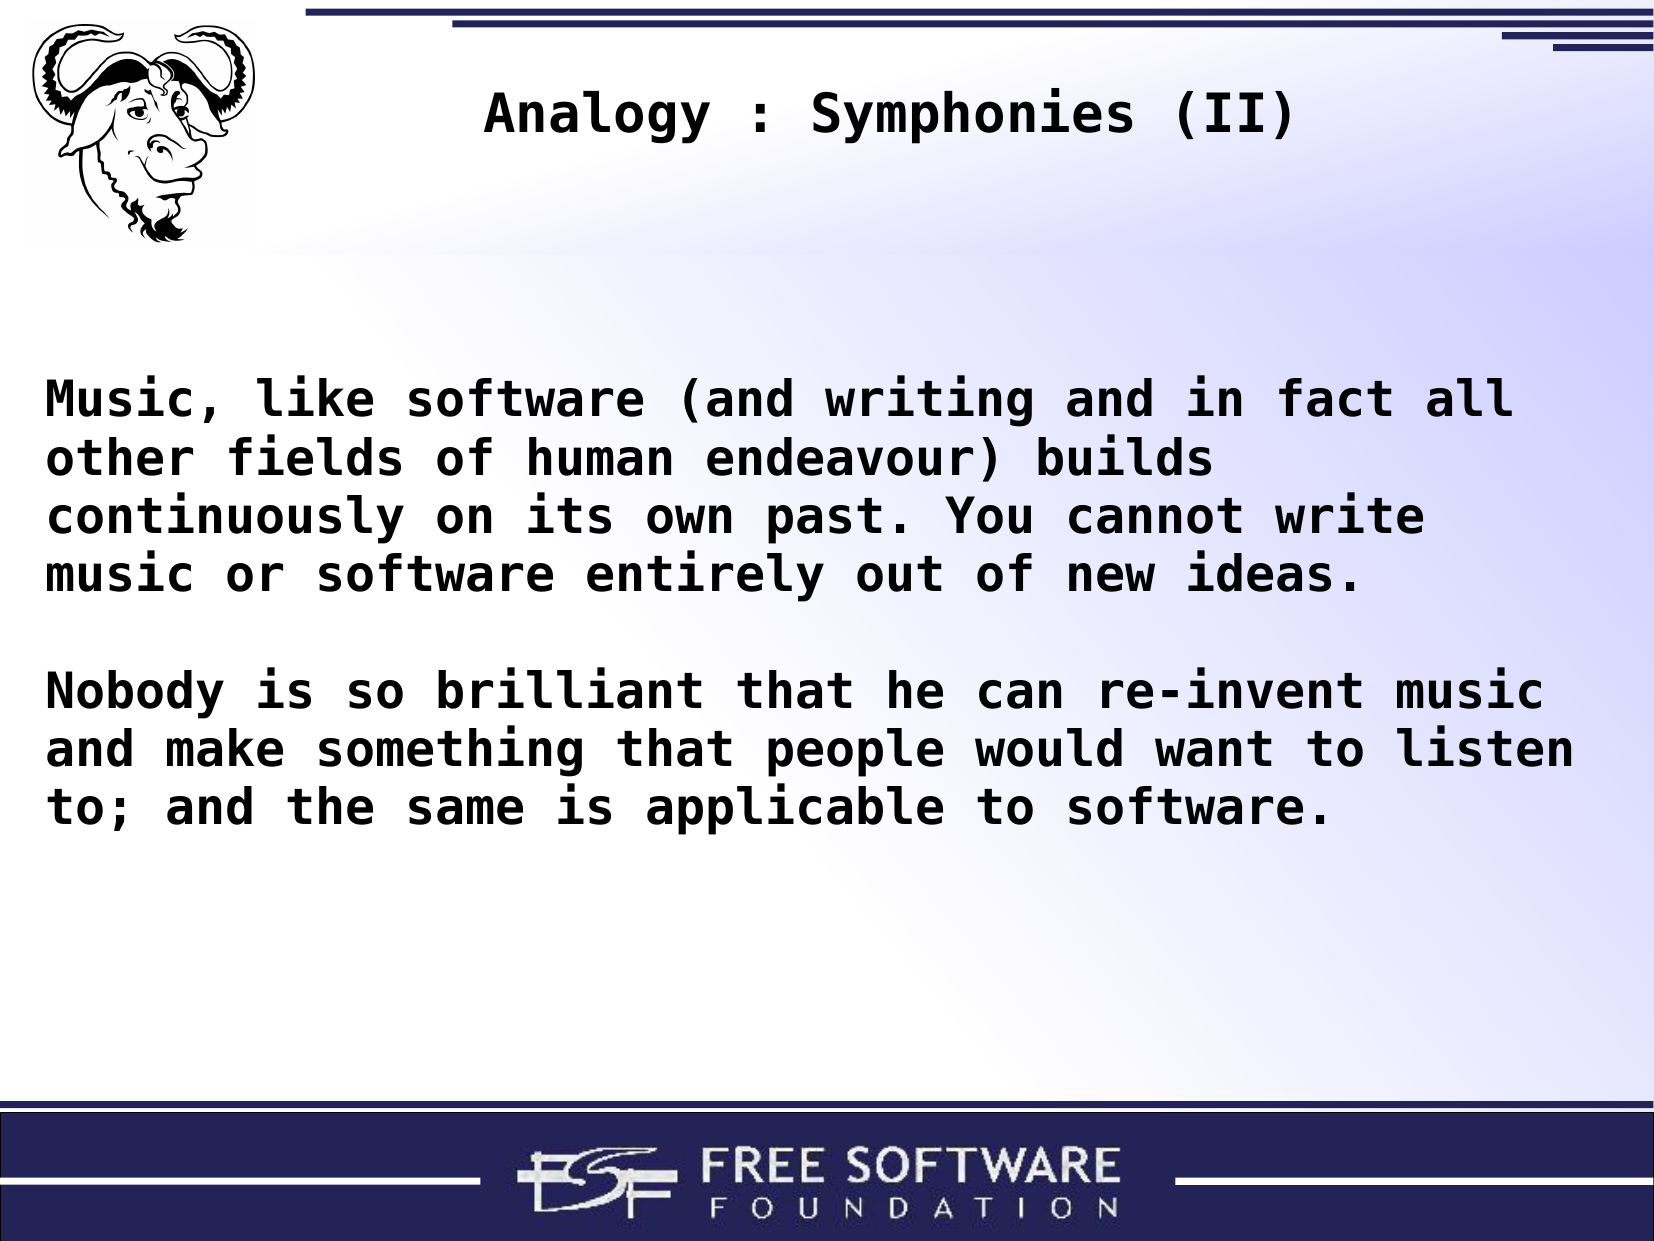

Analogy : Symphonies (II)
Music, like software (and writing and in fact all other fields of human endeavour) builds continuously on its own past. You cannot write music or software entirely out of new ideas.
Nobody is so brilliant that he can re-invent music and make something that people would want to listen to; and the same is applicable to software.